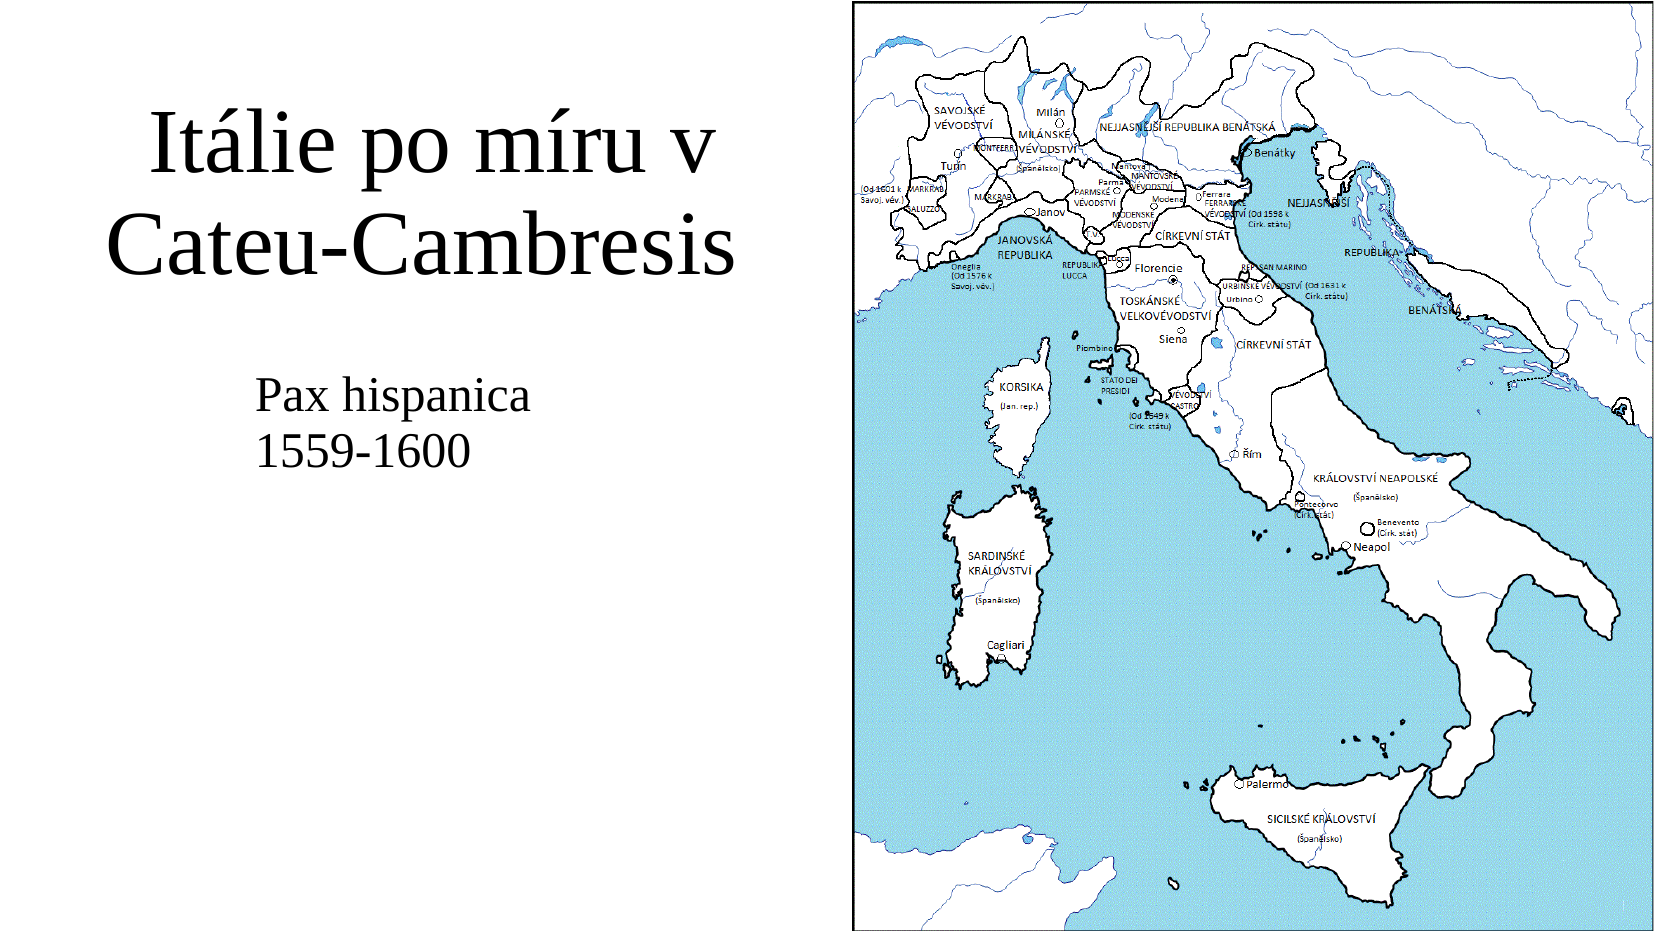

# Itálie po míru v Cateu-Cambresis
Pax hispanica
1559-1600